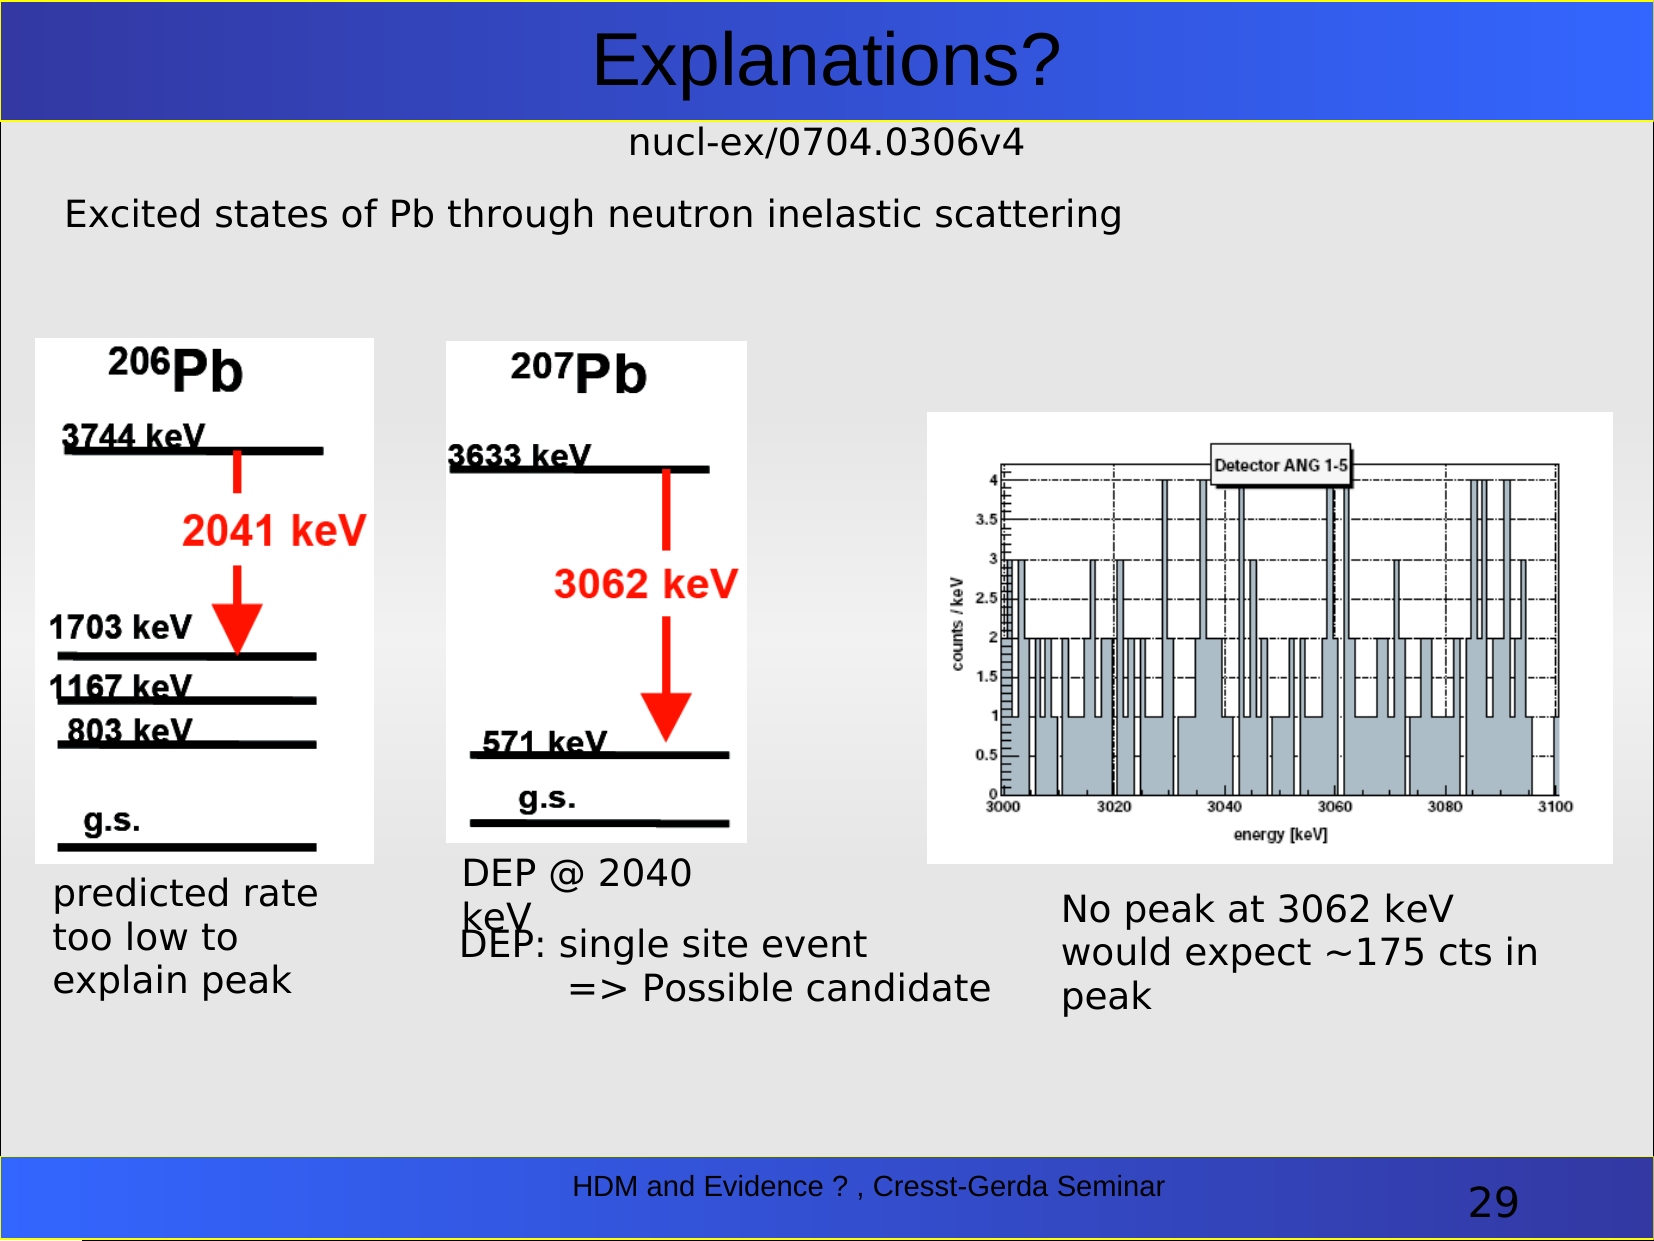

# Explanations?
nucl-ex/0704.0306v4
 Excited states of Pb through neutron inelastic scattering
DEP @ 2040 keV
predicted rate too low to explain peak
No peak at 3062 keV would expect ~175 cts in peak
DEP: single site event
 => Possible candidate
29